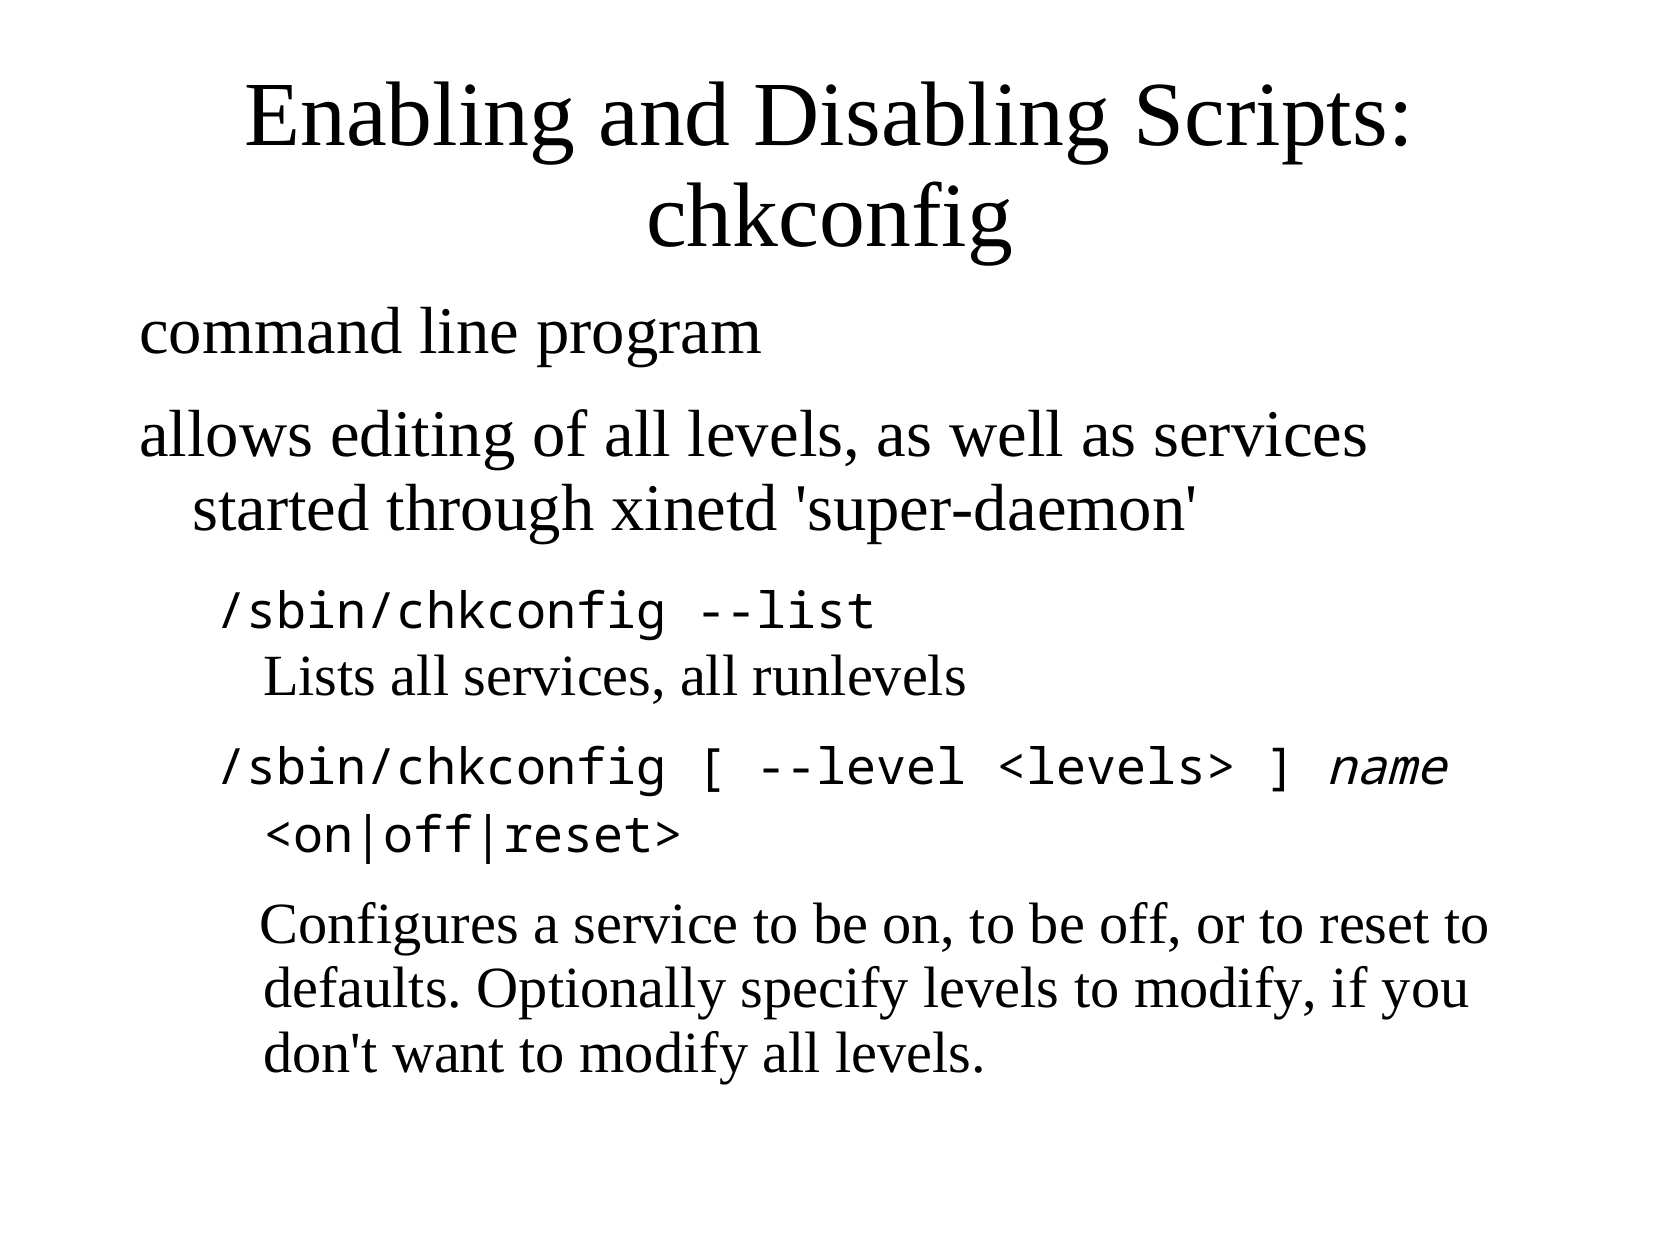

# Enabling and Disabling Scripts: chkconfig
command line program
allows editing of all levels, as well as services started through xinetd 'super-daemon'
/sbin/chkconfig --list
Lists all services, all runlevels
/sbin/chkconfig [ --level <levels> ] name <on|off|reset>
 Configures a service to be on, to be off, or to reset to defaults. Optionally specify levels to modify, if you don't want to modify all levels.